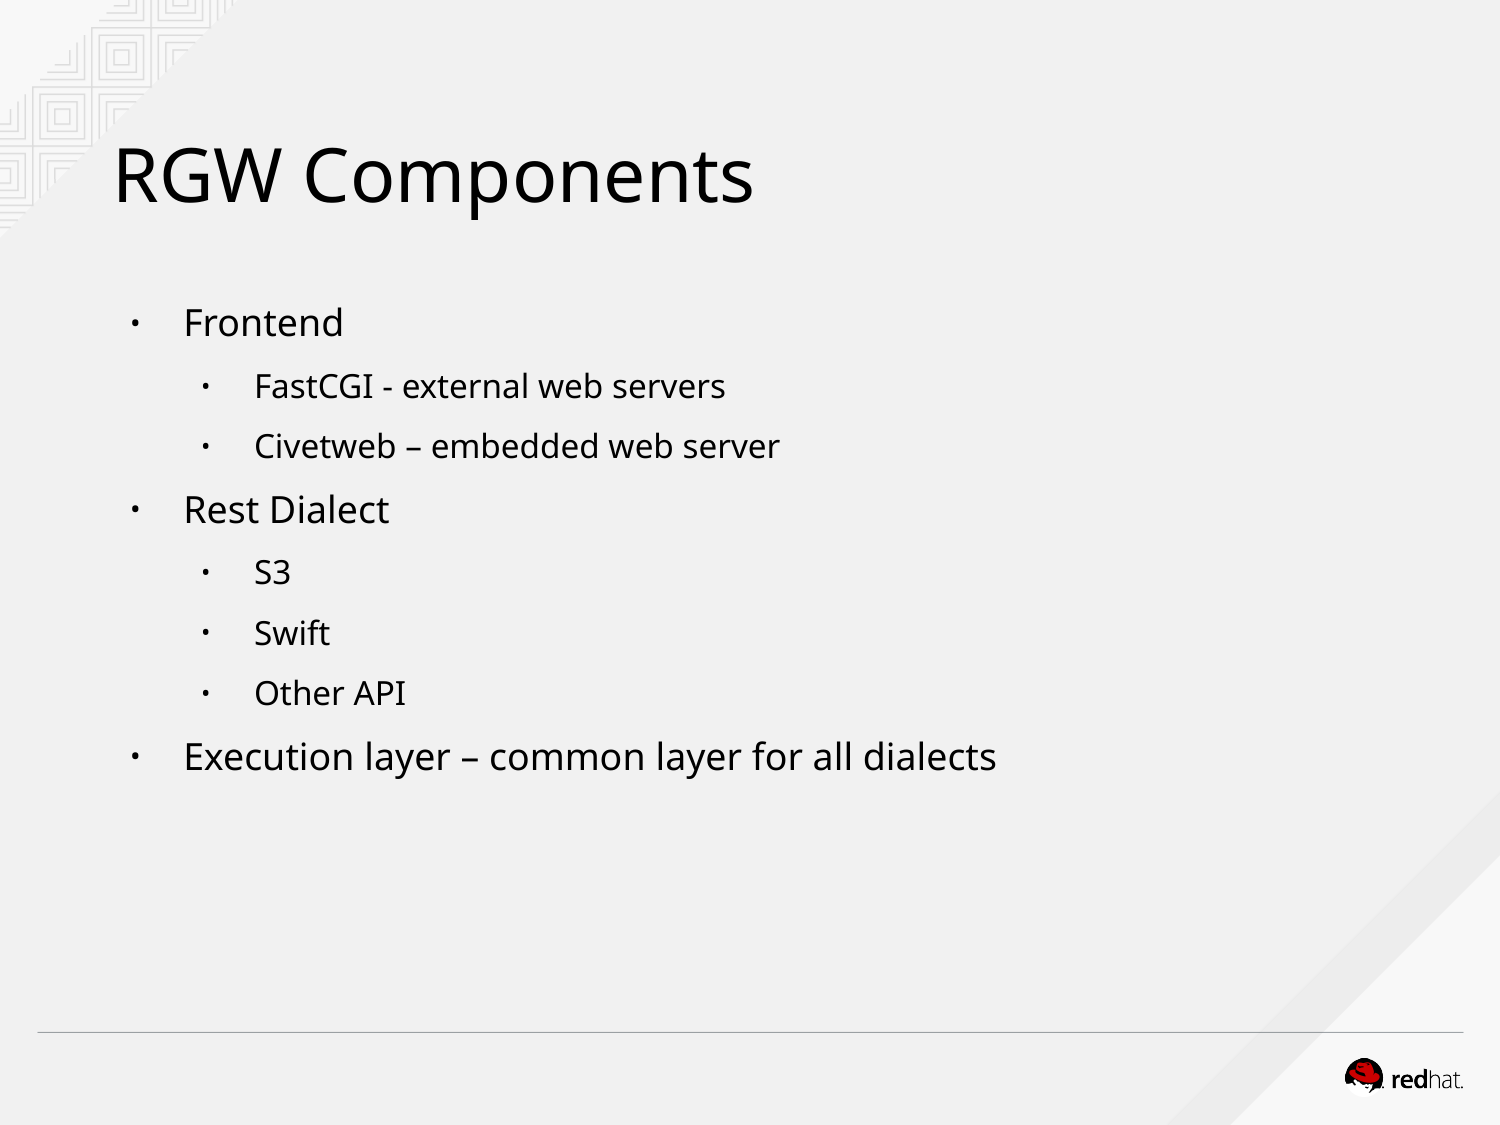

# RGW Components
Frontend
FastCGI - external web servers
Civetweb – embedded web server
Rest Dialect
S3
Swift
Other API
Execution layer – common layer for all dialects